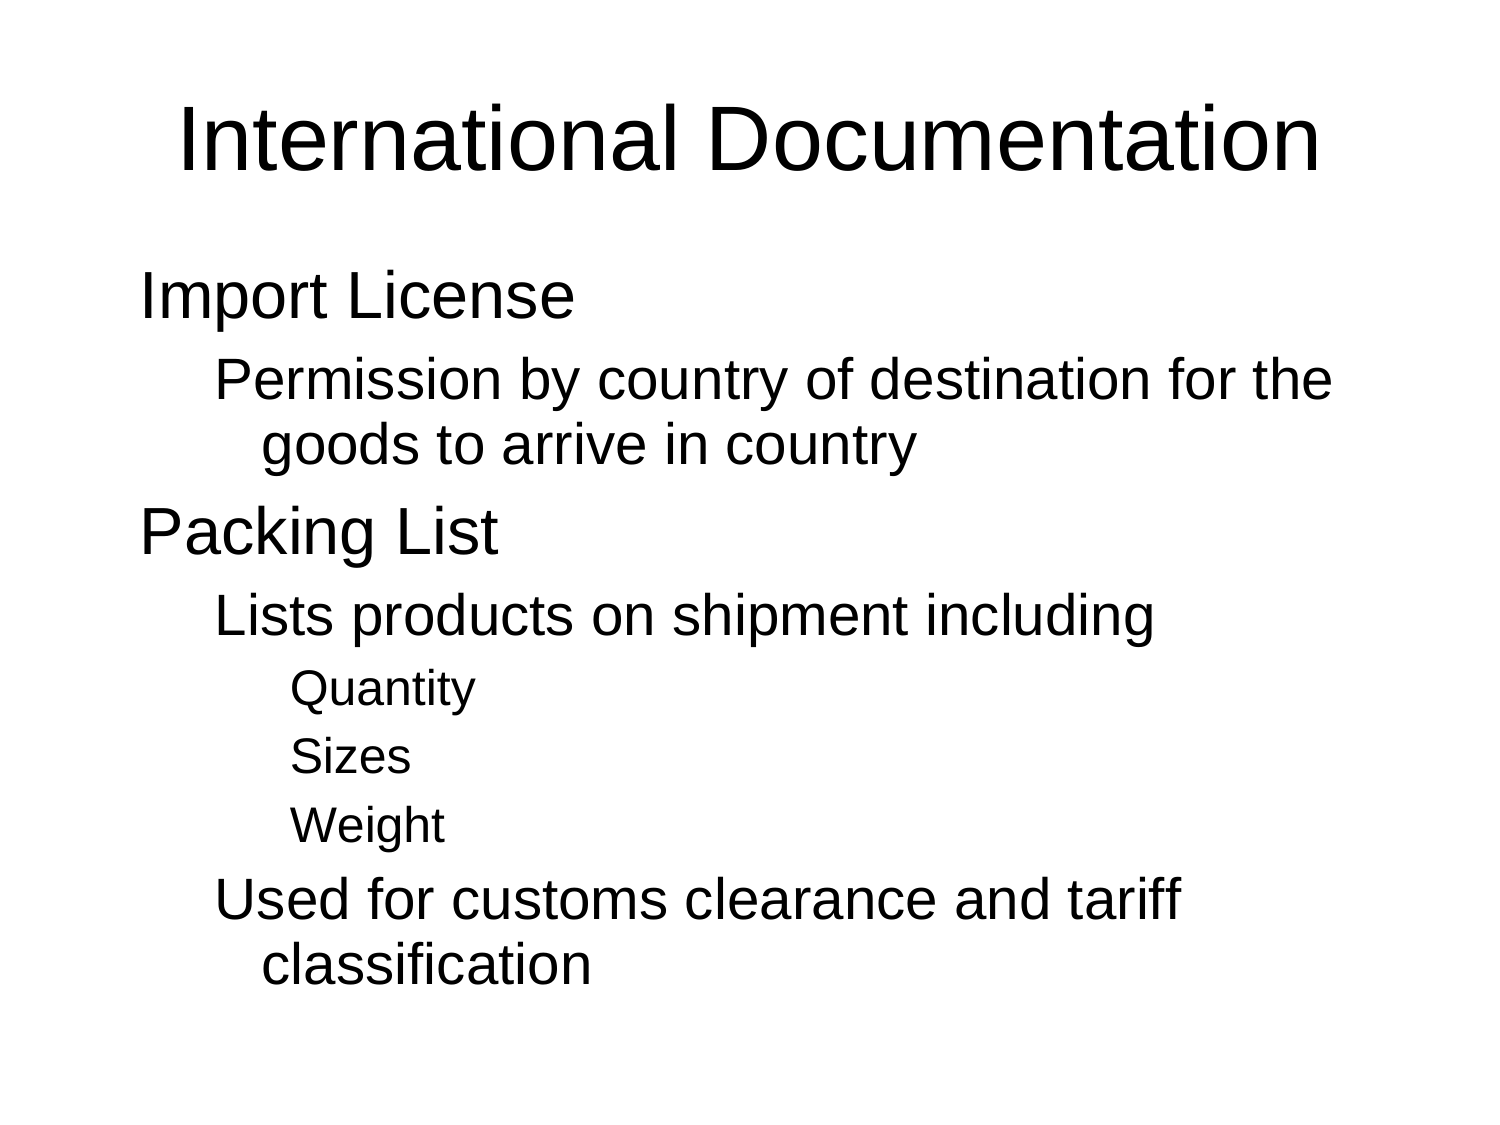

International Documentation
# Import License
Permission by country of destination for the goods to arrive in country
Packing List
Lists products on shipment including
Quantity
Sizes
Weight
Used for customs clearance and tariff classification